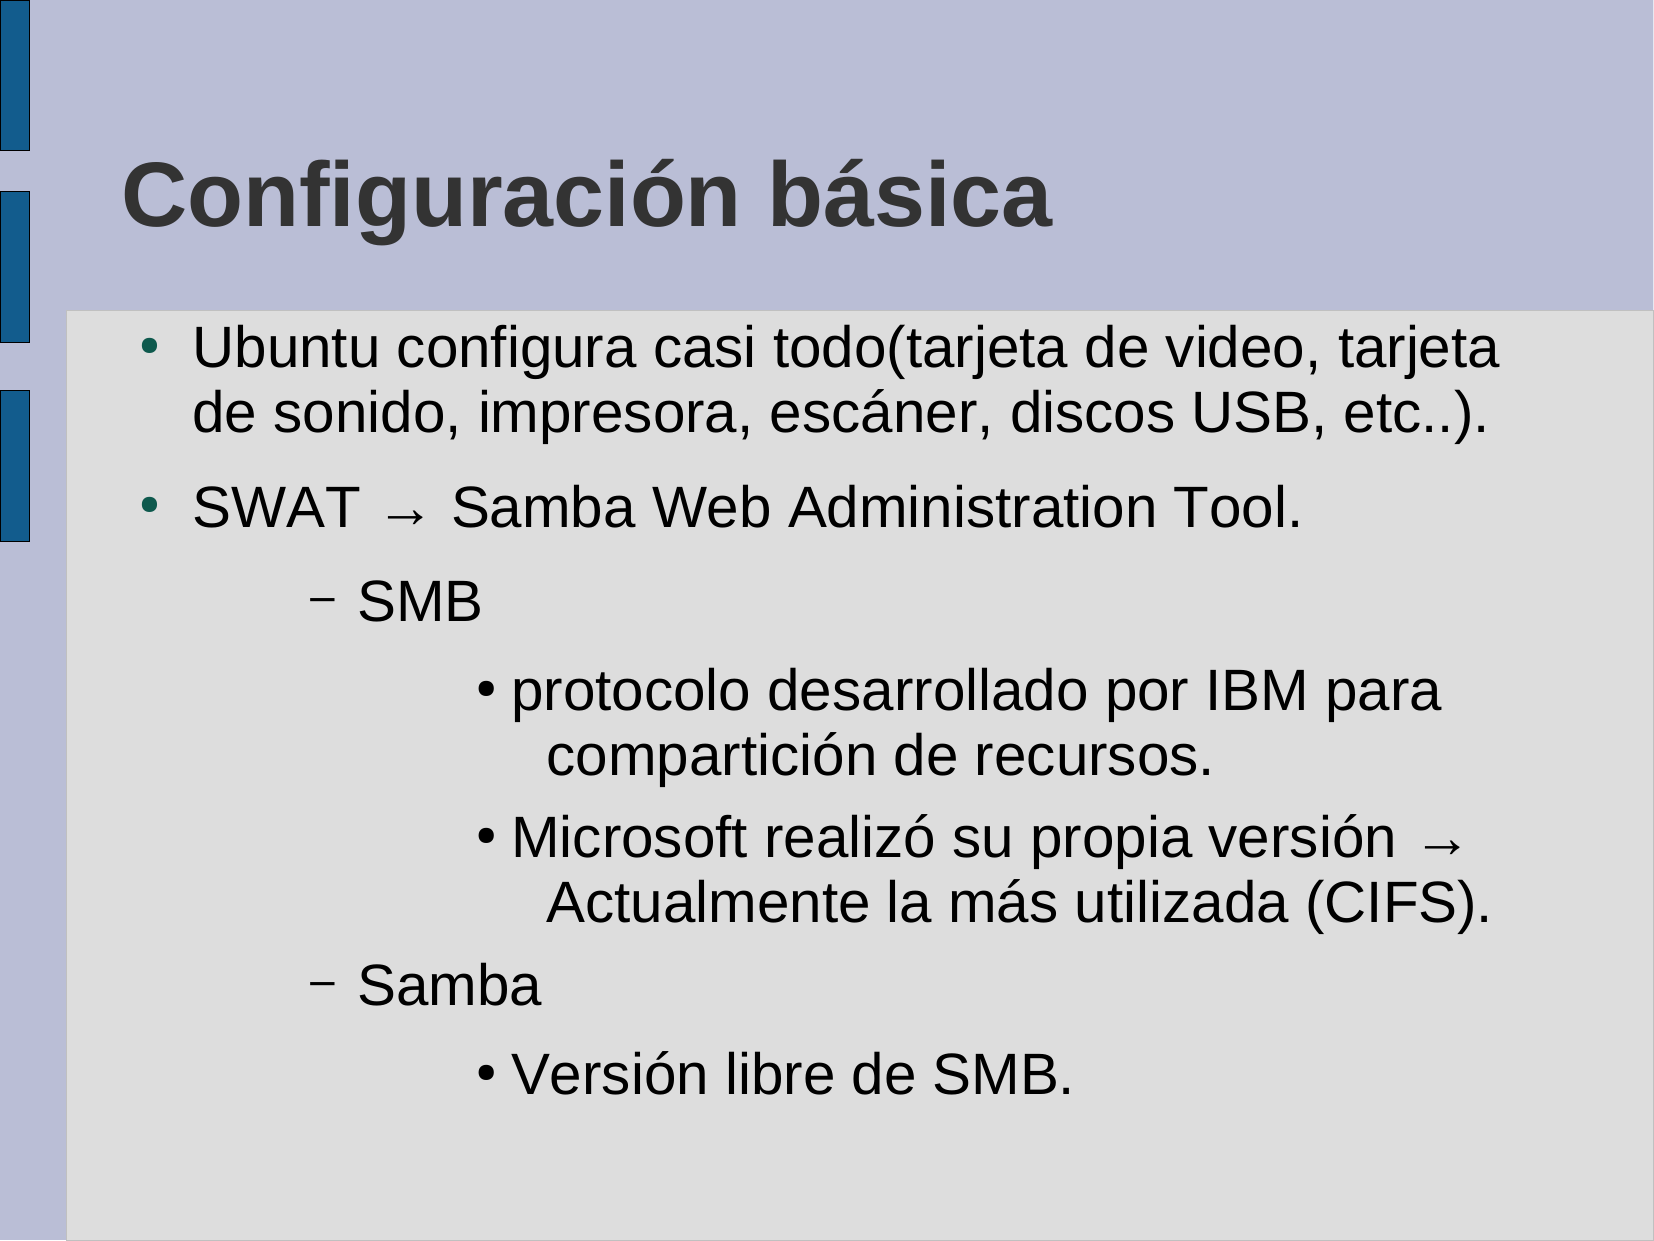

# Configuración básica
Ubuntu configura casi todo(tarjeta de video, tarjeta de sonido, impresora, escáner, discos USB, etc..).
SWAT → Samba Web Administration Tool.
SMB
protocolo desarrollado por IBM para compartición de recursos.
Microsoft realizó su propia versión → Actualmente la más utilizada (CIFS).
Samba
Versión libre de SMB.